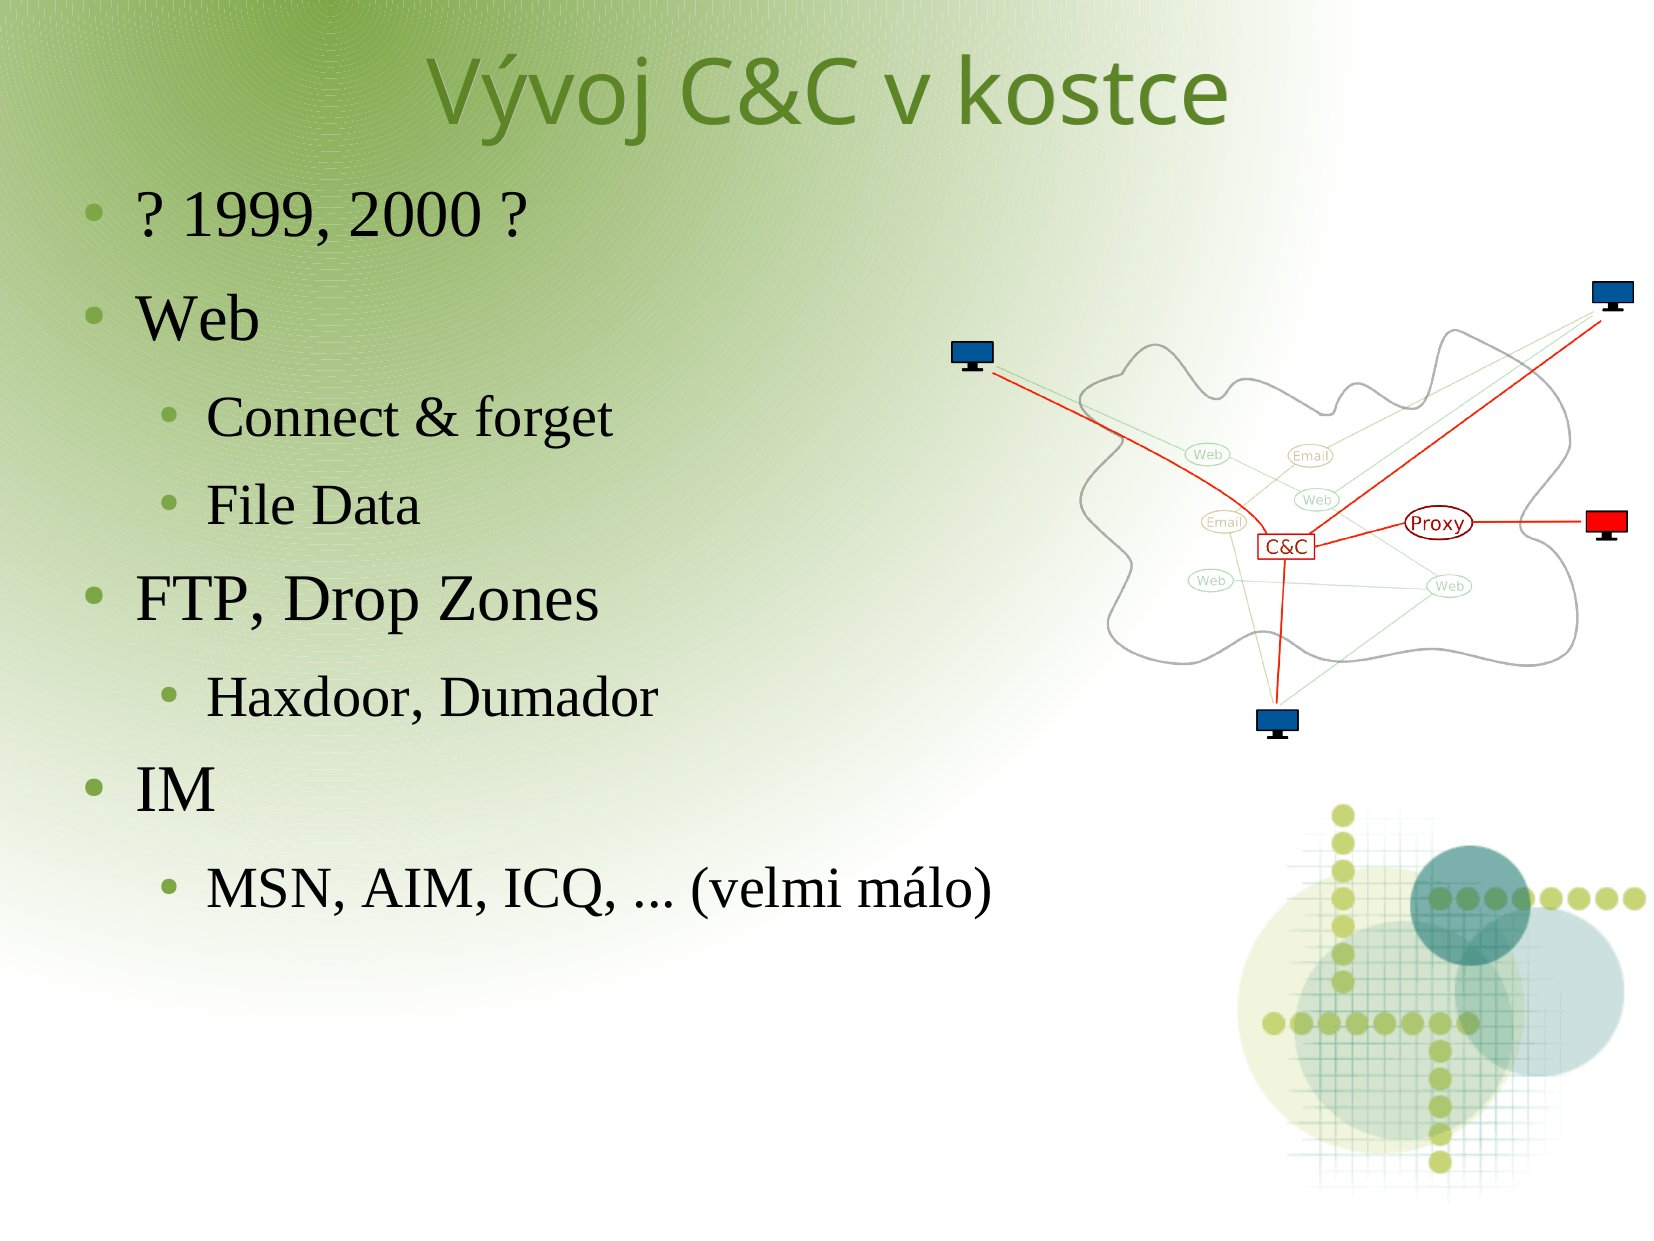

# Vývoj C&C v kostce
? 1999, 2000 ?
Web
Connect & forget
File Data
FTP, Drop Zones
Haxdoor, Dumador
IM
MSN, AIM, ICQ, ... (velmi málo)